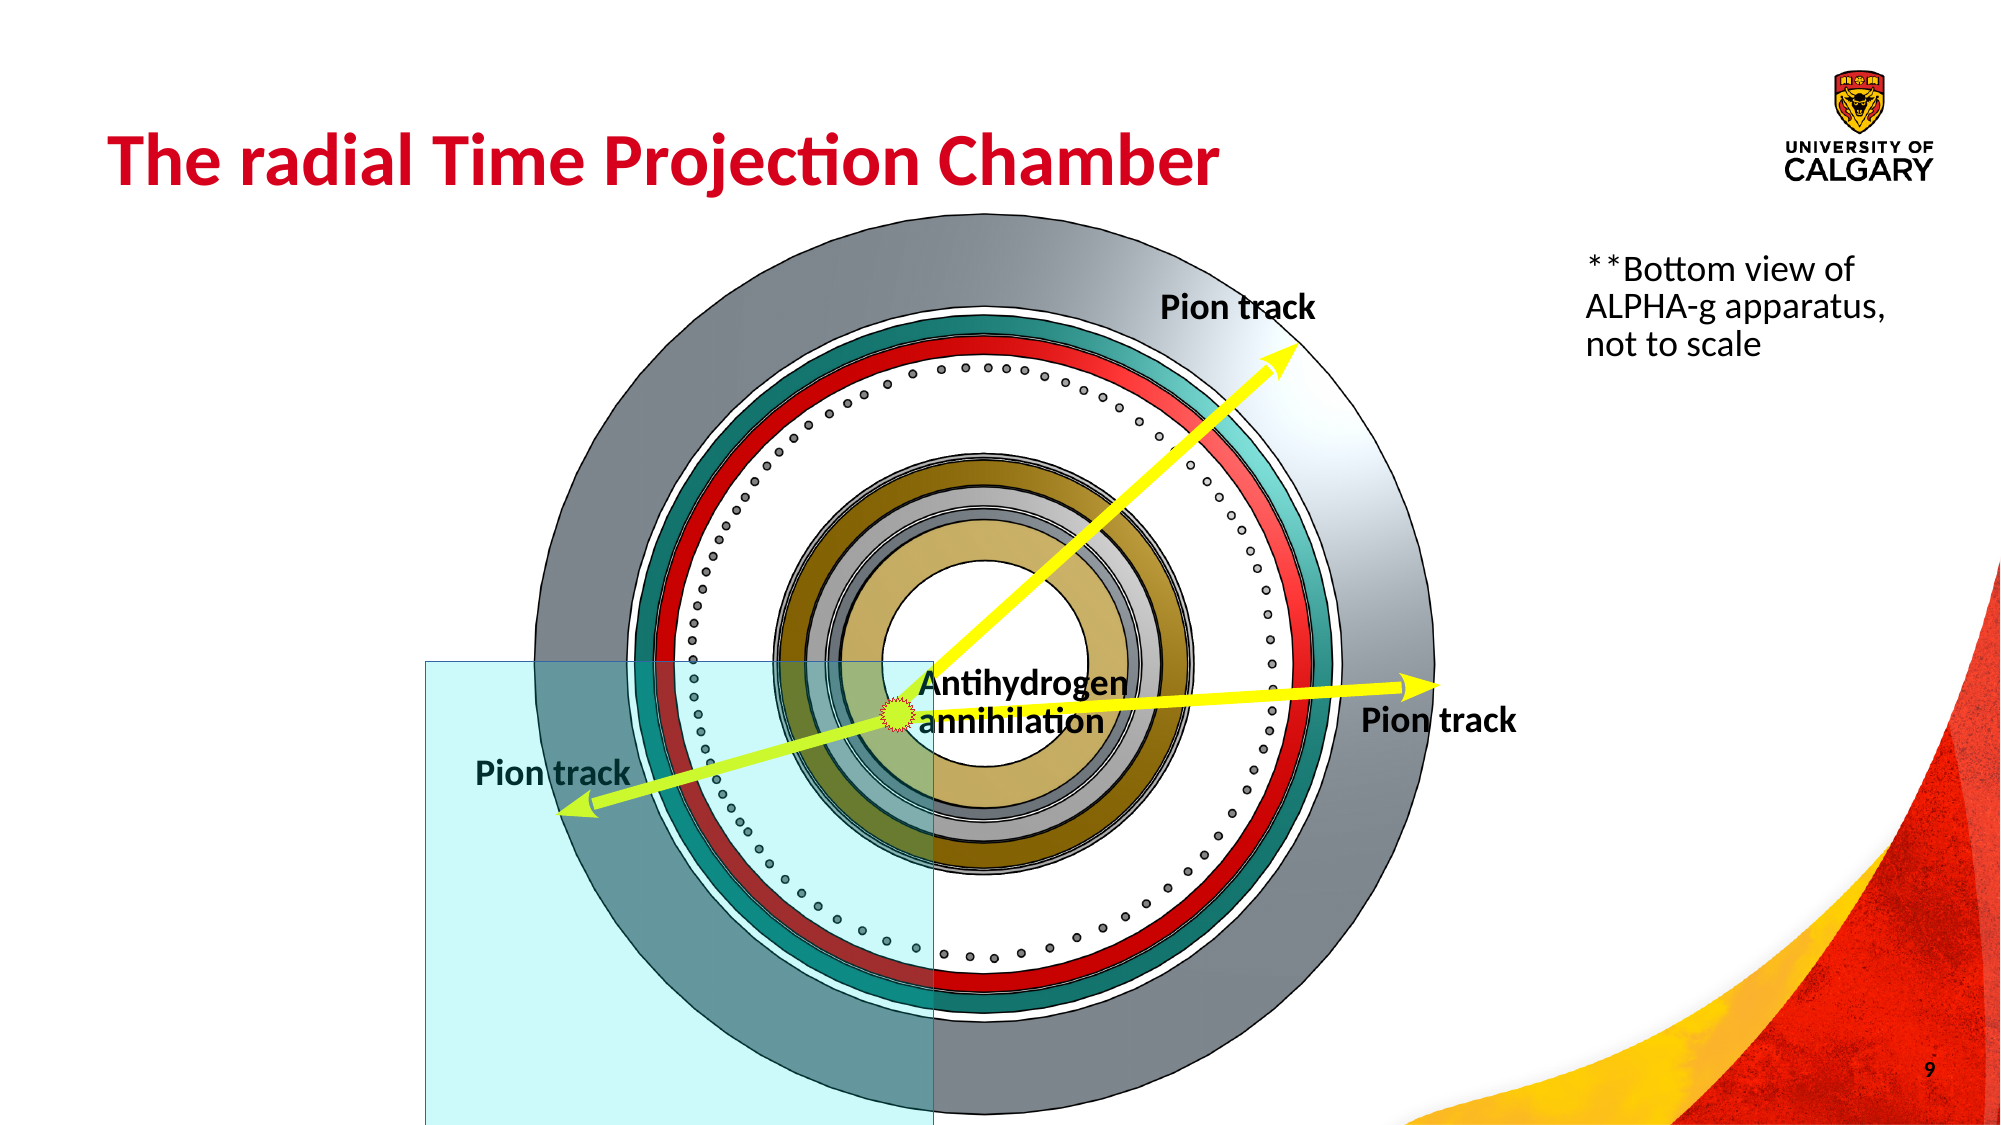

# The radial Time Projection Chamber
**Bottom view of ALPHA-g apparatus, not to scale
Pion track
Antihydrogen annihilation
Pion track
Pion track